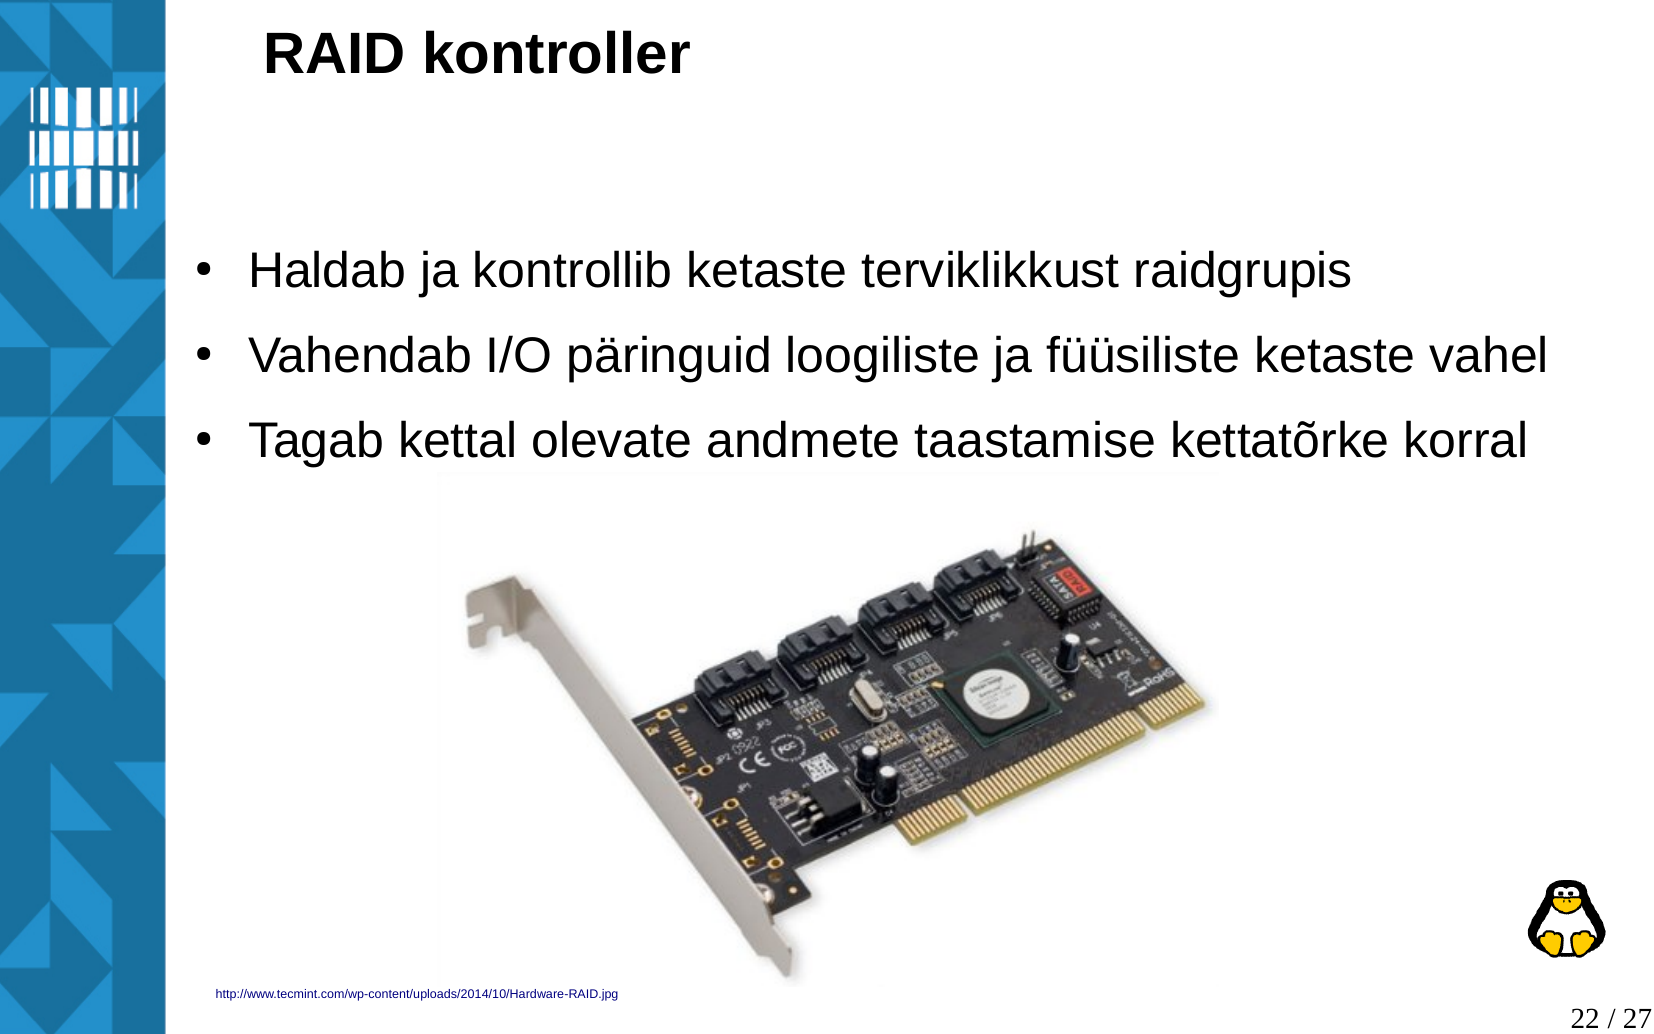

# RAID kontroller
Haldab ja kontrollib ketaste terviklikkust raidgrupis
Vahendab I/O päringuid loogiliste ja füüsiliste ketaste vahel
Tagab kettal olevate andmete taastamise kettatõrke korral
http://www.tecmint.com/wp-content/uploads/2014/10/Hardware-RAID.jpg